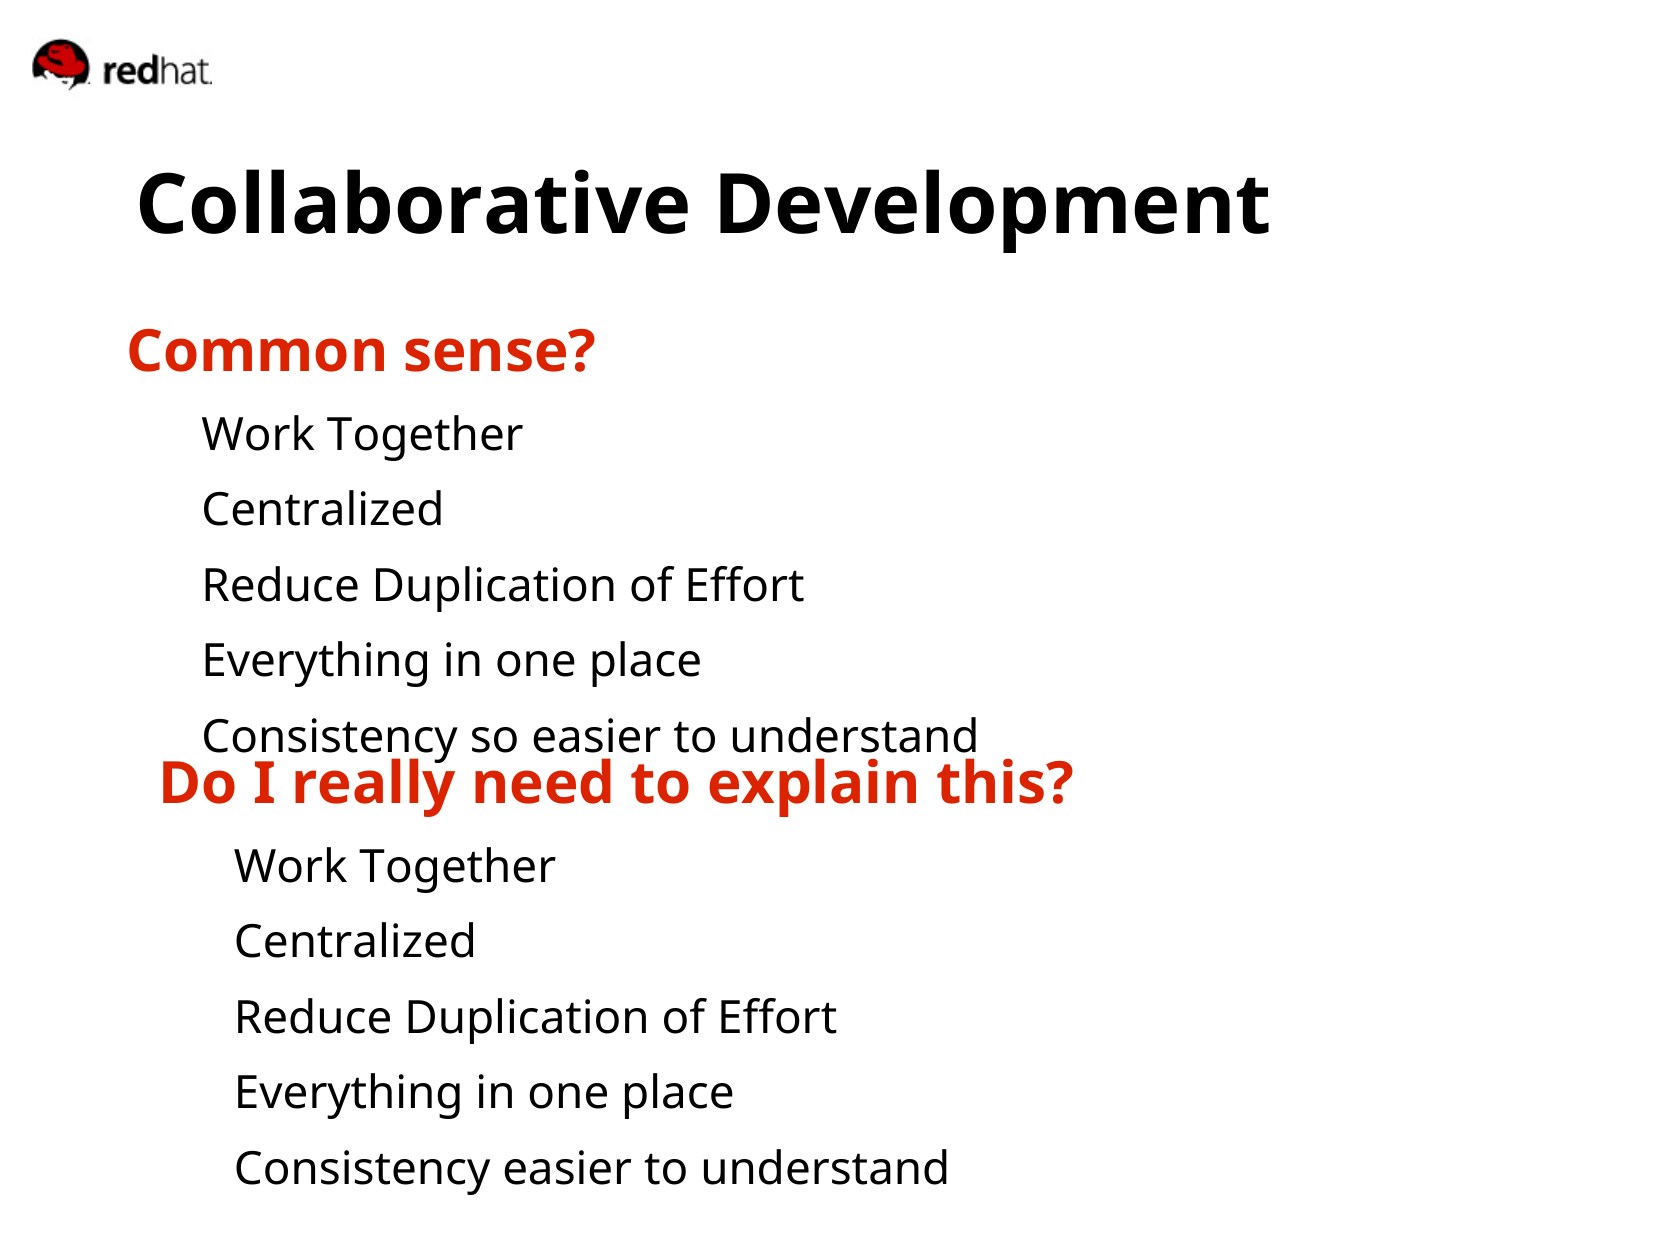

# Collaborative Development
Common sense?
Work Together
Centralized
Reduce Duplication of Effort
Everything in one place
Consistency so easier to understand
Do I really need to explain this?
Work Together
Centralized
Reduce Duplication of Effort
Everything in one place
Consistency easier to understand